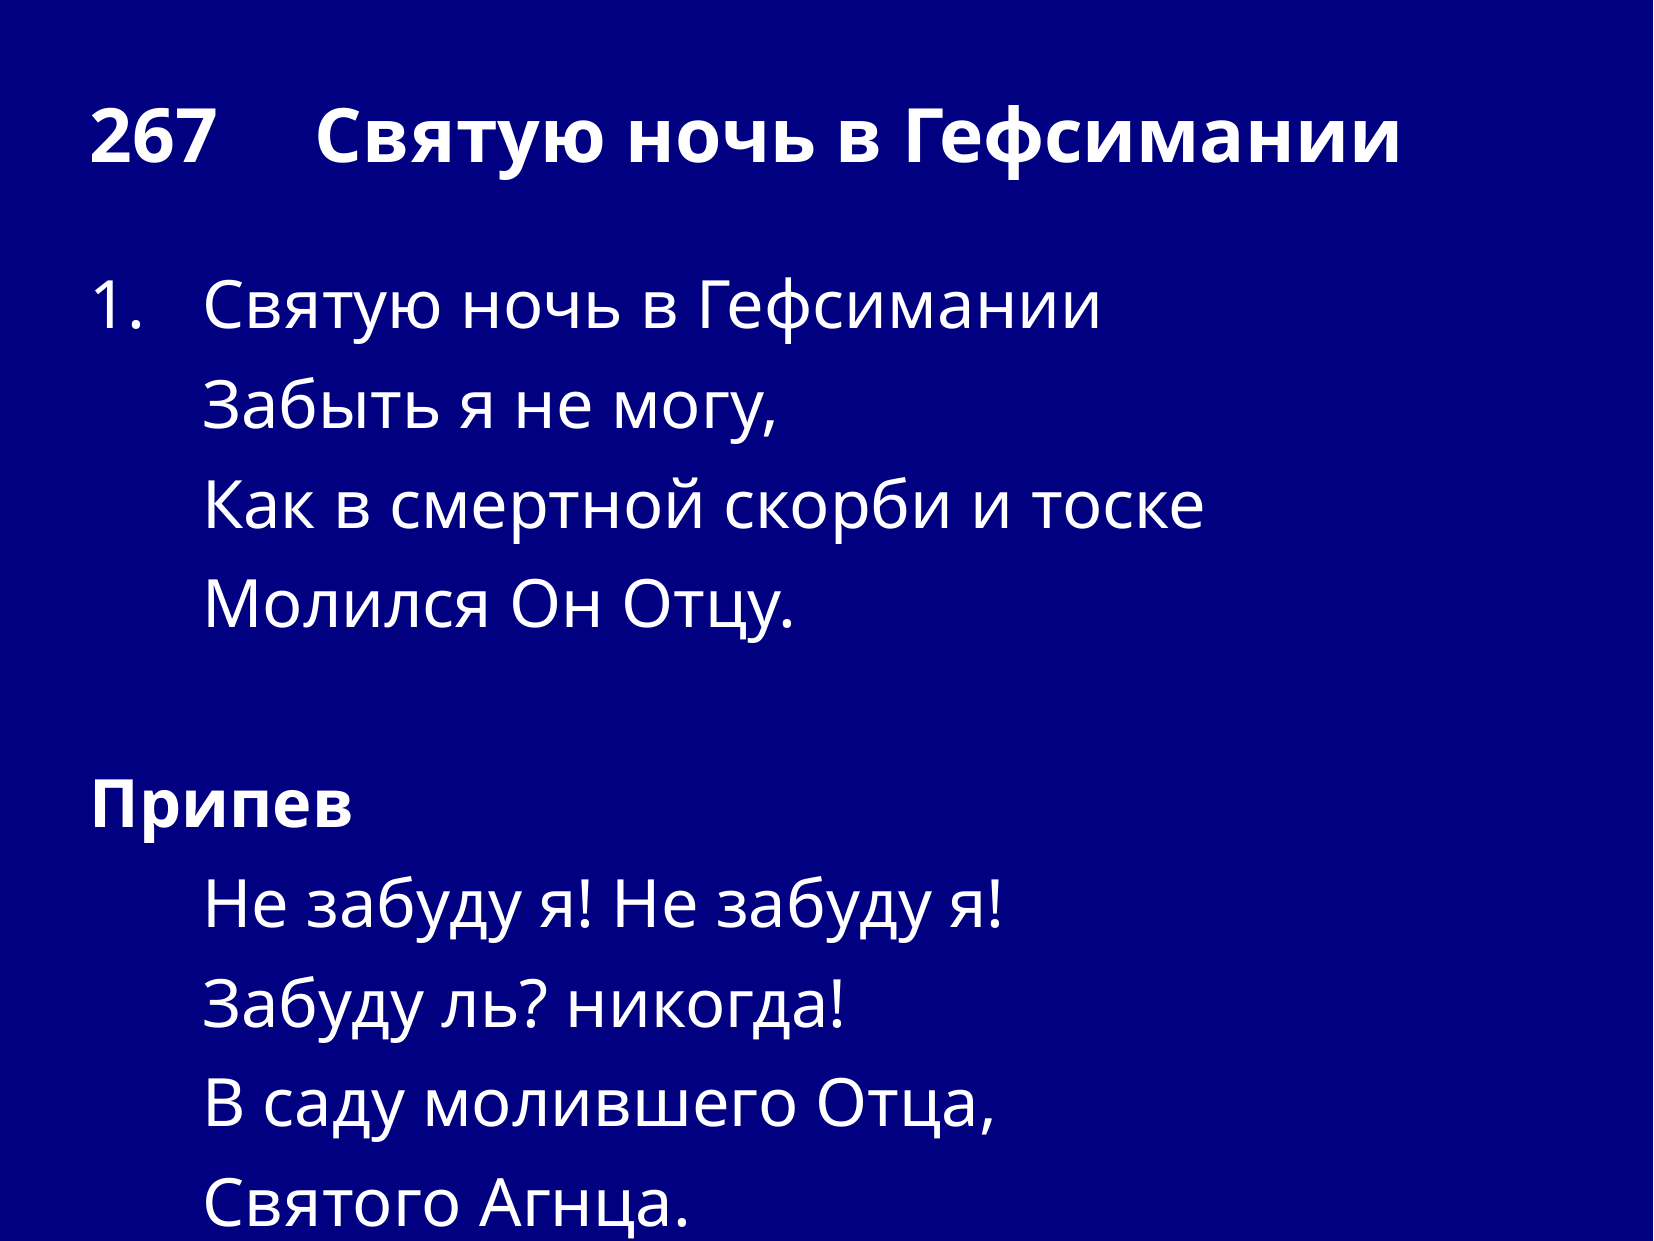

267	Святую ночь в Гефсимании
1.	Святую ночь в Гефсимании
	Забыть я не могу,
	Как в смертной скорби и тоске
	Молился Он Отцу.
Припев
	Не забуду я! Не забуду я!
	Забуду ль? никогда!
	В саду молившего Отца,
	Святого Агнца.